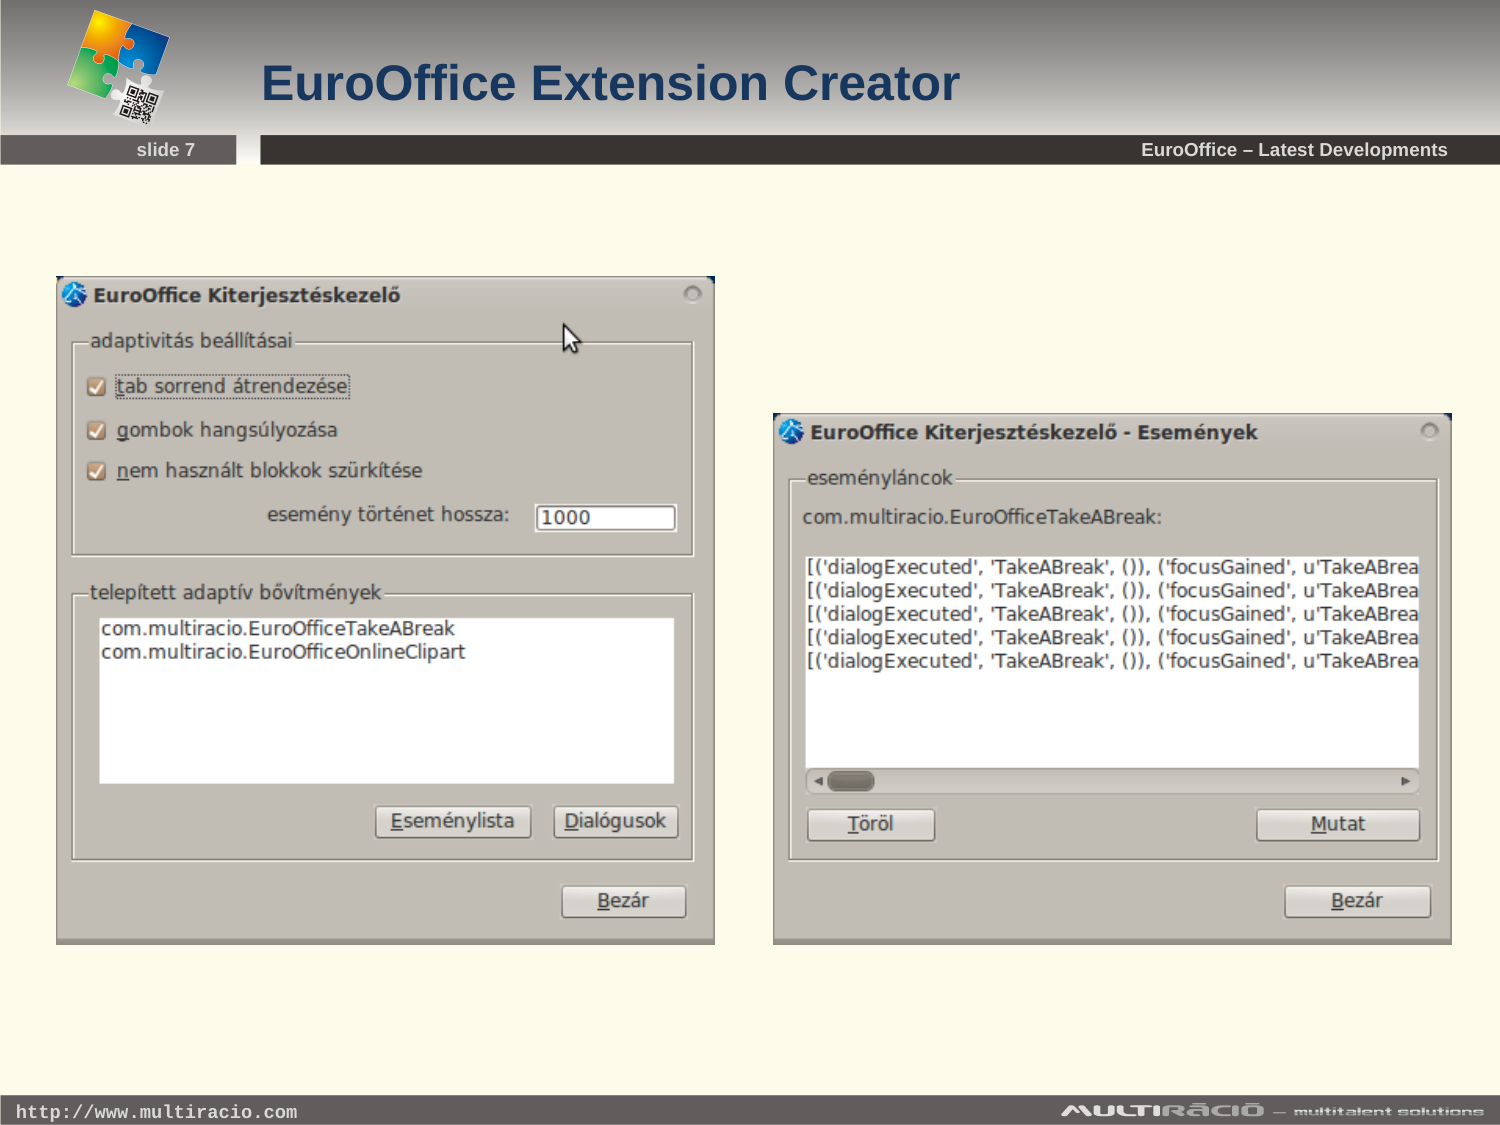

# EuroOffice Extension Creator
slide
 EuroOffice – Latest Developments